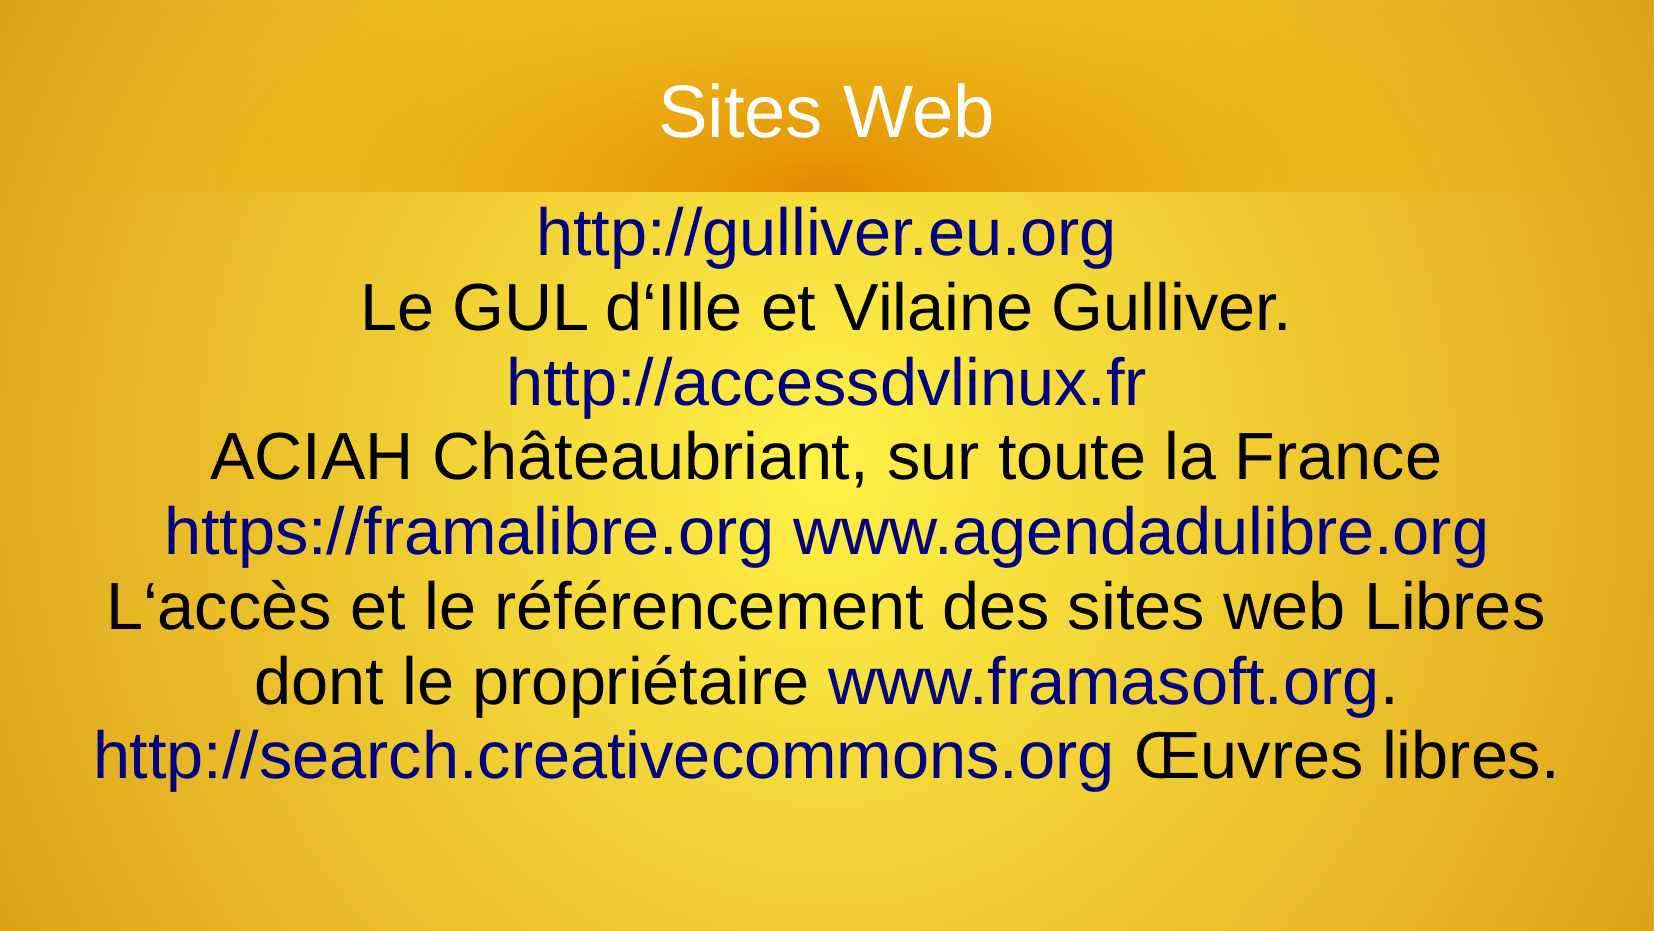

# Sites Web
http://gulliver.eu.org
Le GUL d‘Ille et Vilaine Gulliver.
http://accessdvlinux.fr
ACIAH Châteaubriant, sur toute la France
https://framalibre.org www.agendadulibre.org
L‘accès et le référencement des sites web Libres dont le propriétaire www.framasoft.org.
http://search.creativecommons.org Œuvres libres.